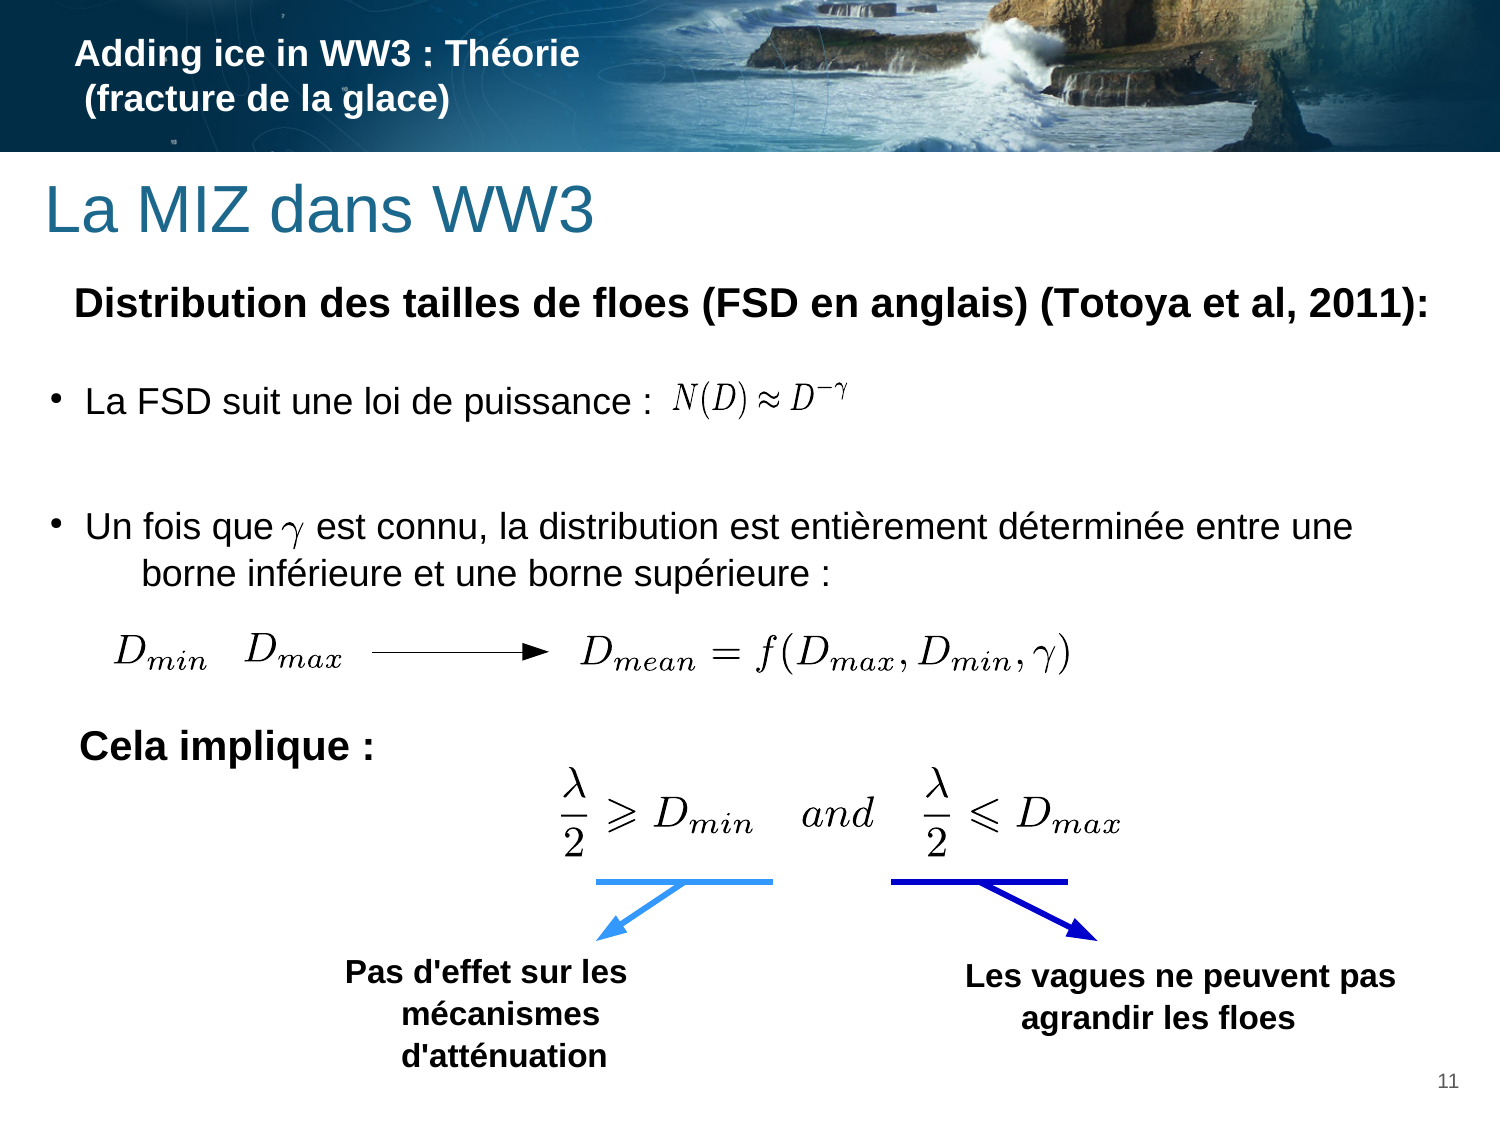

Adding ice in WW3 : Théorie
 (fracture de la glace)
# La MIZ dans WW3
Distribution des tailles de floes (FSD en anglais) (Totoya et al, 2011):
La FSD suit une loi de puissance :
Un fois que est connu, la distribution est entièrement déterminée entre une borne inférieure et une borne supérieure :
Cela implique :
Pas d'effet sur les mécanismes d'atténuation
Les vagues ne peuvent pas agrandir les floes
11